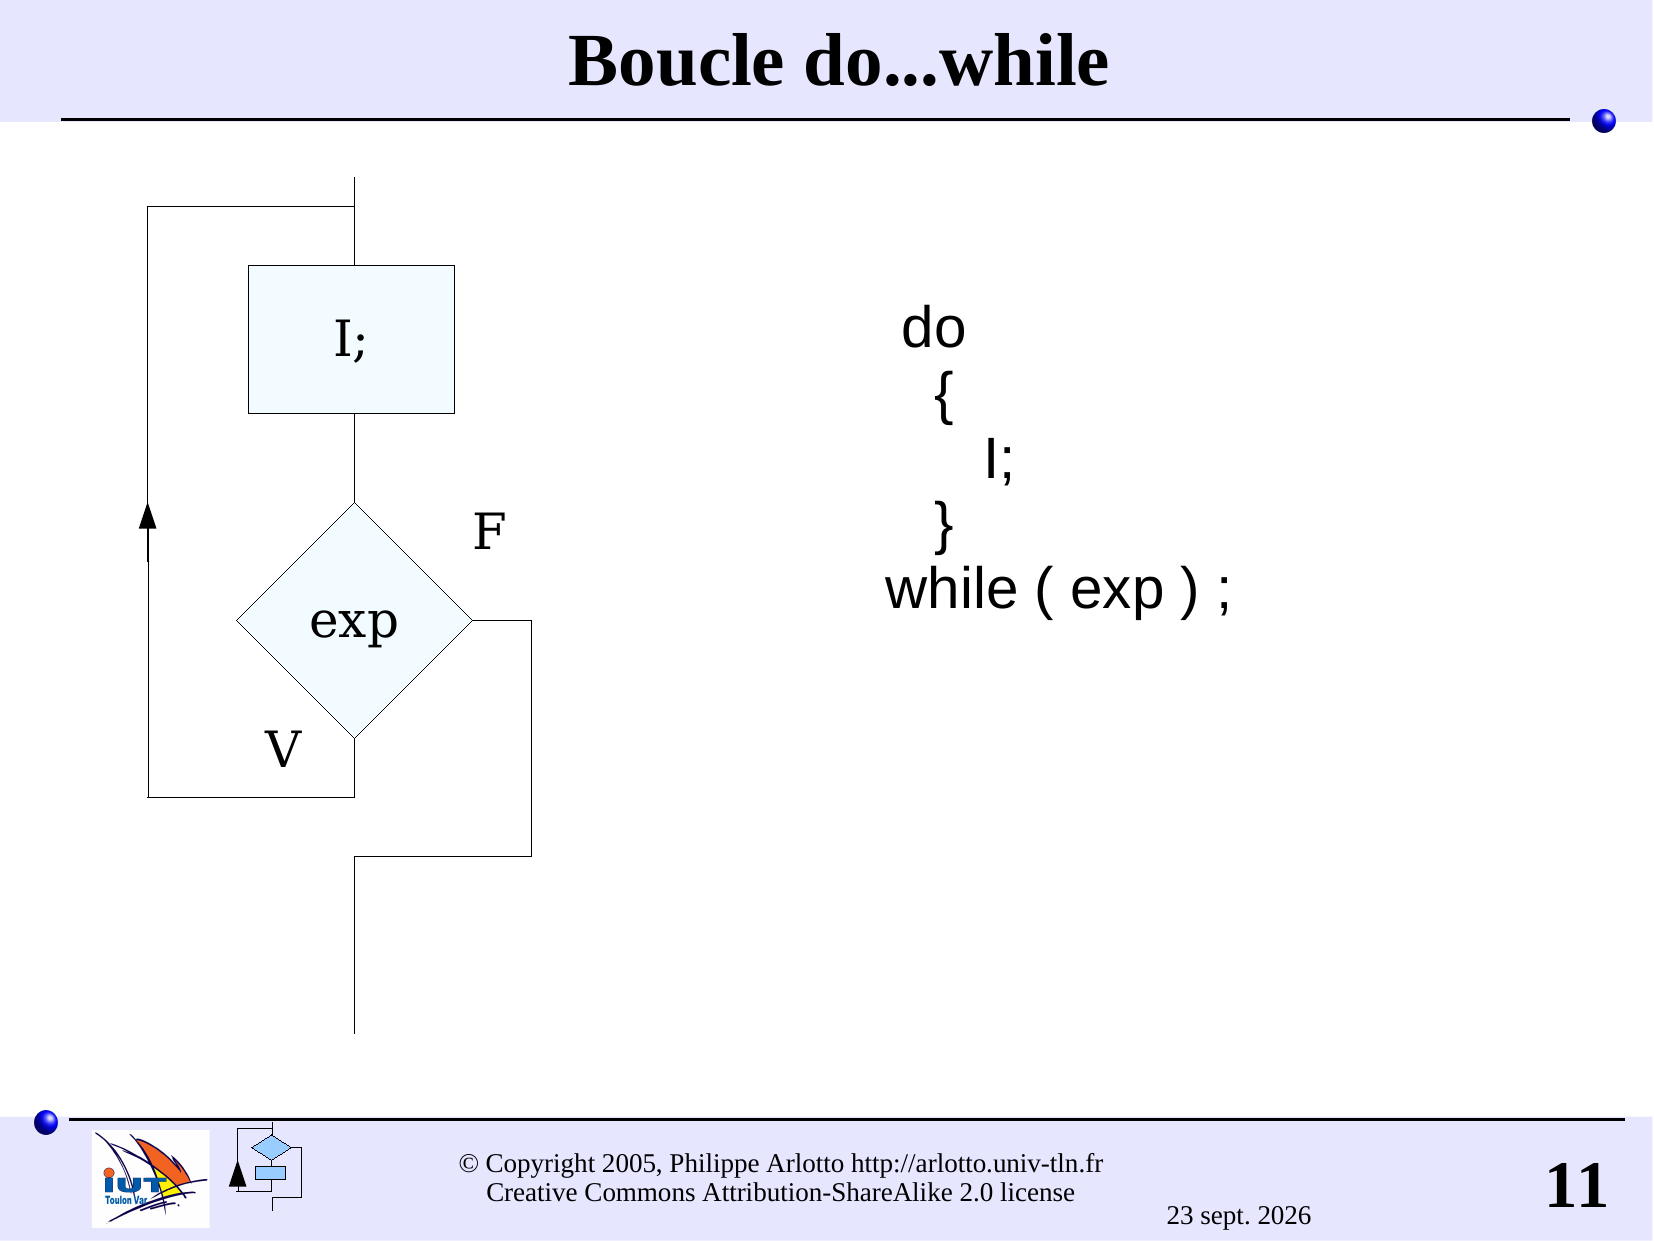

# Boucle do...while
I;
 do
 {
 I;
 }
while ( exp ) ;
exp
F
V